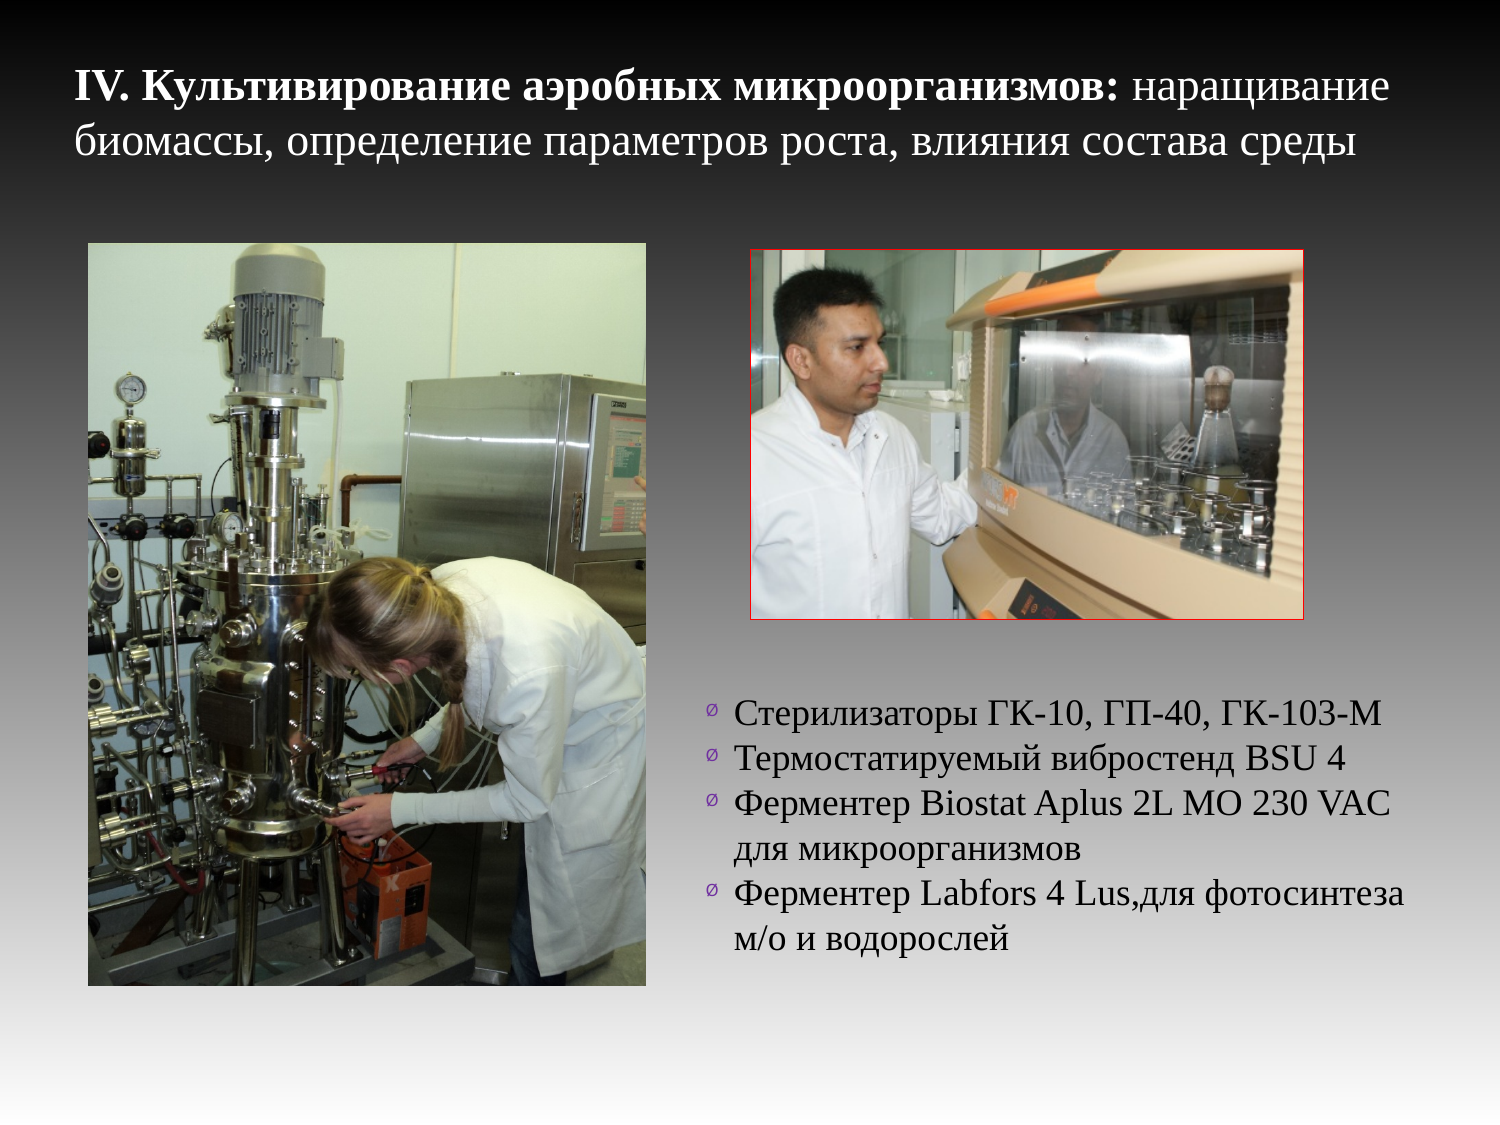

# IV. Культивирование аэробных микроорганизмов: наращивание биомассы, определение параметров роста, влияния состава среды
Стерилизаторы ГК-10, ГП-40, ГК-103-М
Термостатируемый вибростенд BSU 4
Ферментер Biostat Aplus 2L MO 230 VAC для микроорганизмов
Ферментер Labfors 4 Lus,для фотосинтеза м/о и водорослей